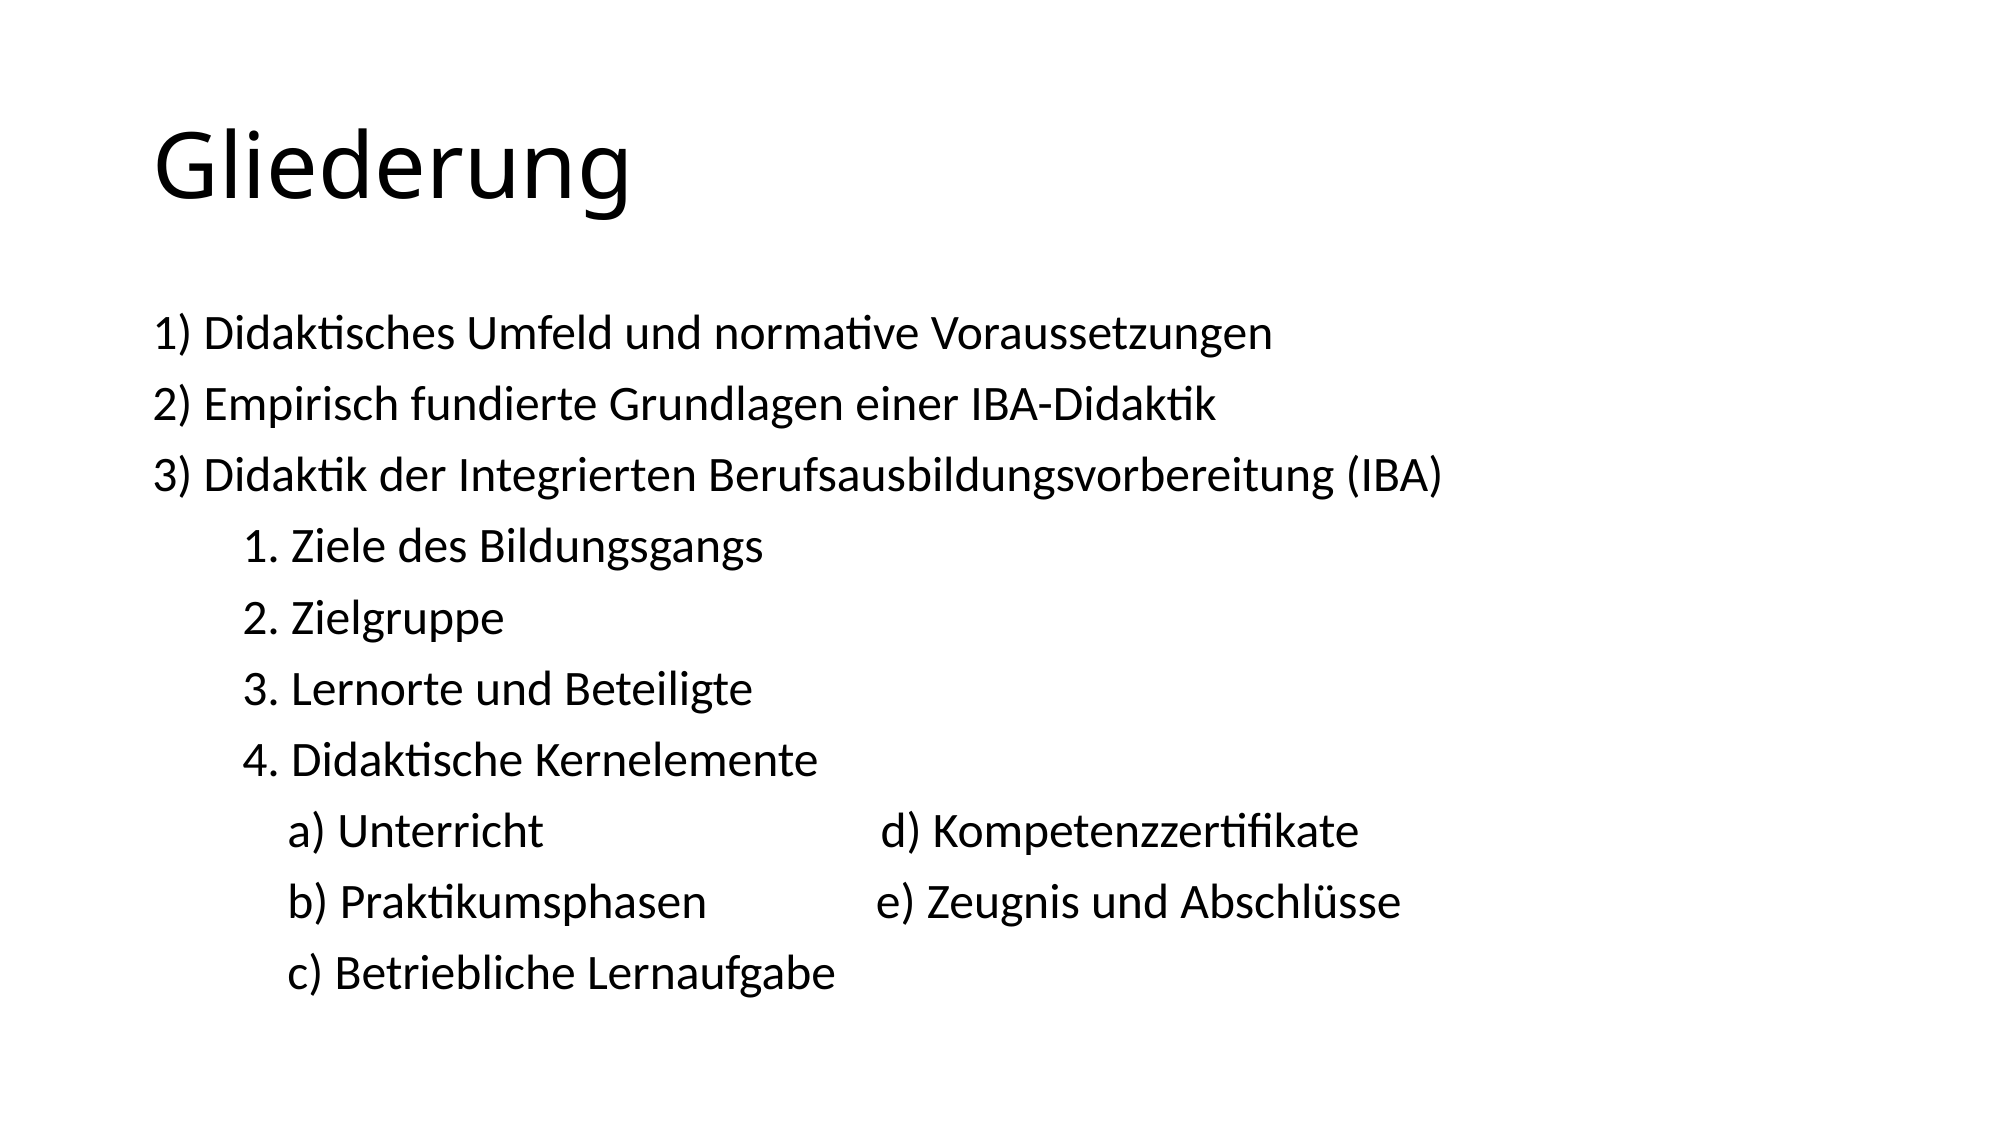

# Gliederung
1) Didaktisches Umfeld und normative Voraussetzungen
2) Empirisch fundierte Grundlagen einer IBA-Didaktik
3) Didaktik der Integrierten Berufsausbildungsvorbereitung (IBA)
 1. Ziele des Bildungsgangs
 2. Zielgruppe
 3. Lernorte und Beteiligte
 4. Didaktische Kernelemente
 a) Unterricht d) Kompetenzzertifikate
 b) Praktikumsphasen e) Zeugnis und Abschlüsse
 c) Betriebliche Lernaufgabe